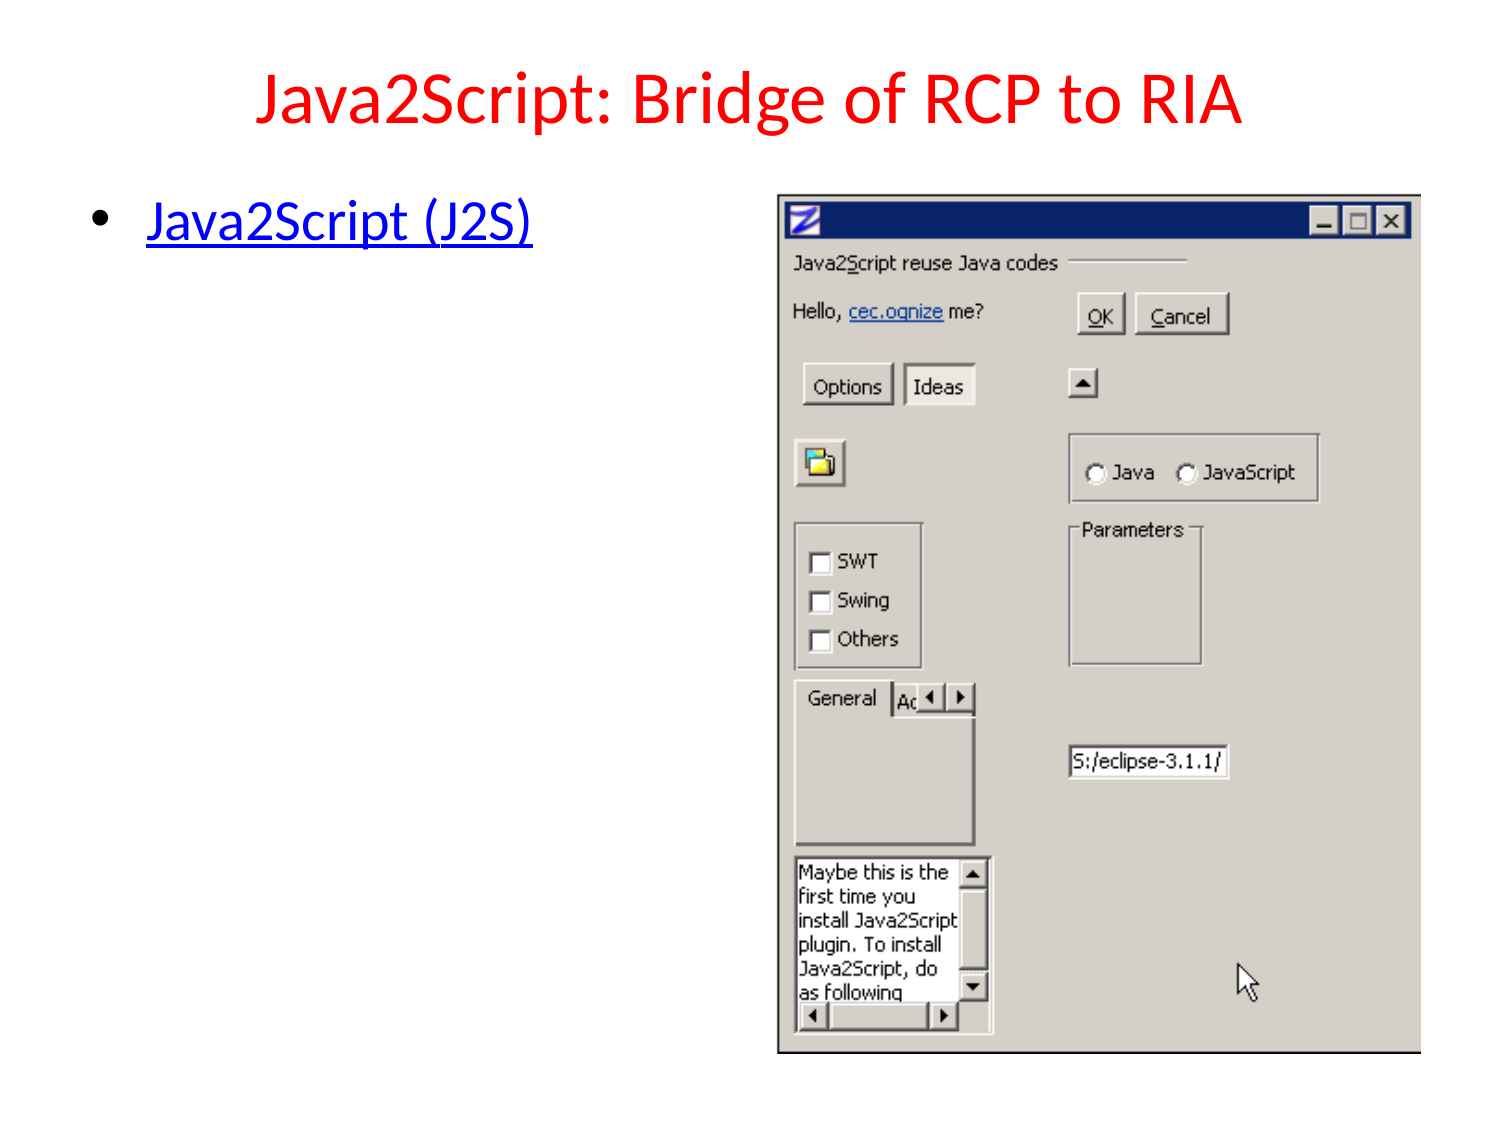

# Java2Script: Bridge of RCP to RIA
Java2Script (J2S)